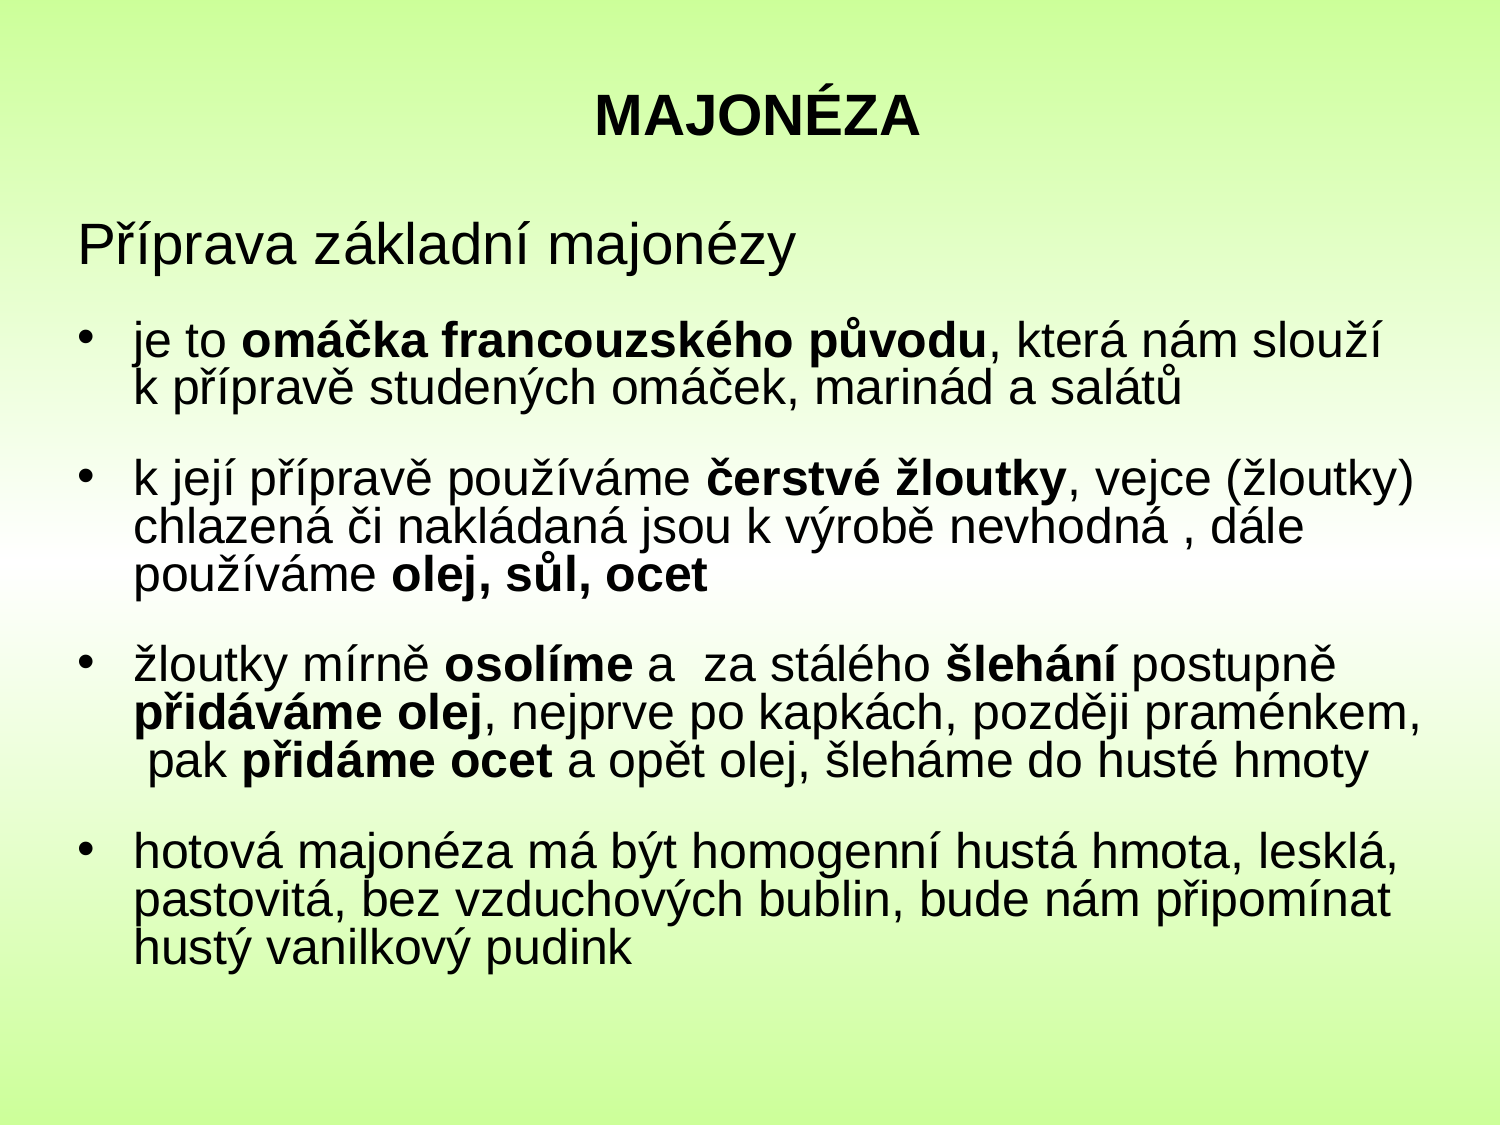

# MAJONÉZA
Příprava základní majonézy
je to omáčka francouzského původu, která nám slouží k přípravě studených omáček, marinád a salátů
k její přípravě používáme čerstvé žloutky, vejce (žloutky) chlazená či nakládaná jsou k výrobě nevhodná , dále používáme olej, sůl, ocet
žloutky mírně osolíme a za stálého šlehání postupně přidáváme olej, nejprve po kapkách, později praménkem, pak přidáme ocet a opět olej, šleháme do husté hmoty
hotová majonéza má být homogenní hustá hmota, lesklá, pastovitá, bez vzduchových bublin, bude nám připomínat hustý vanilkový pudink